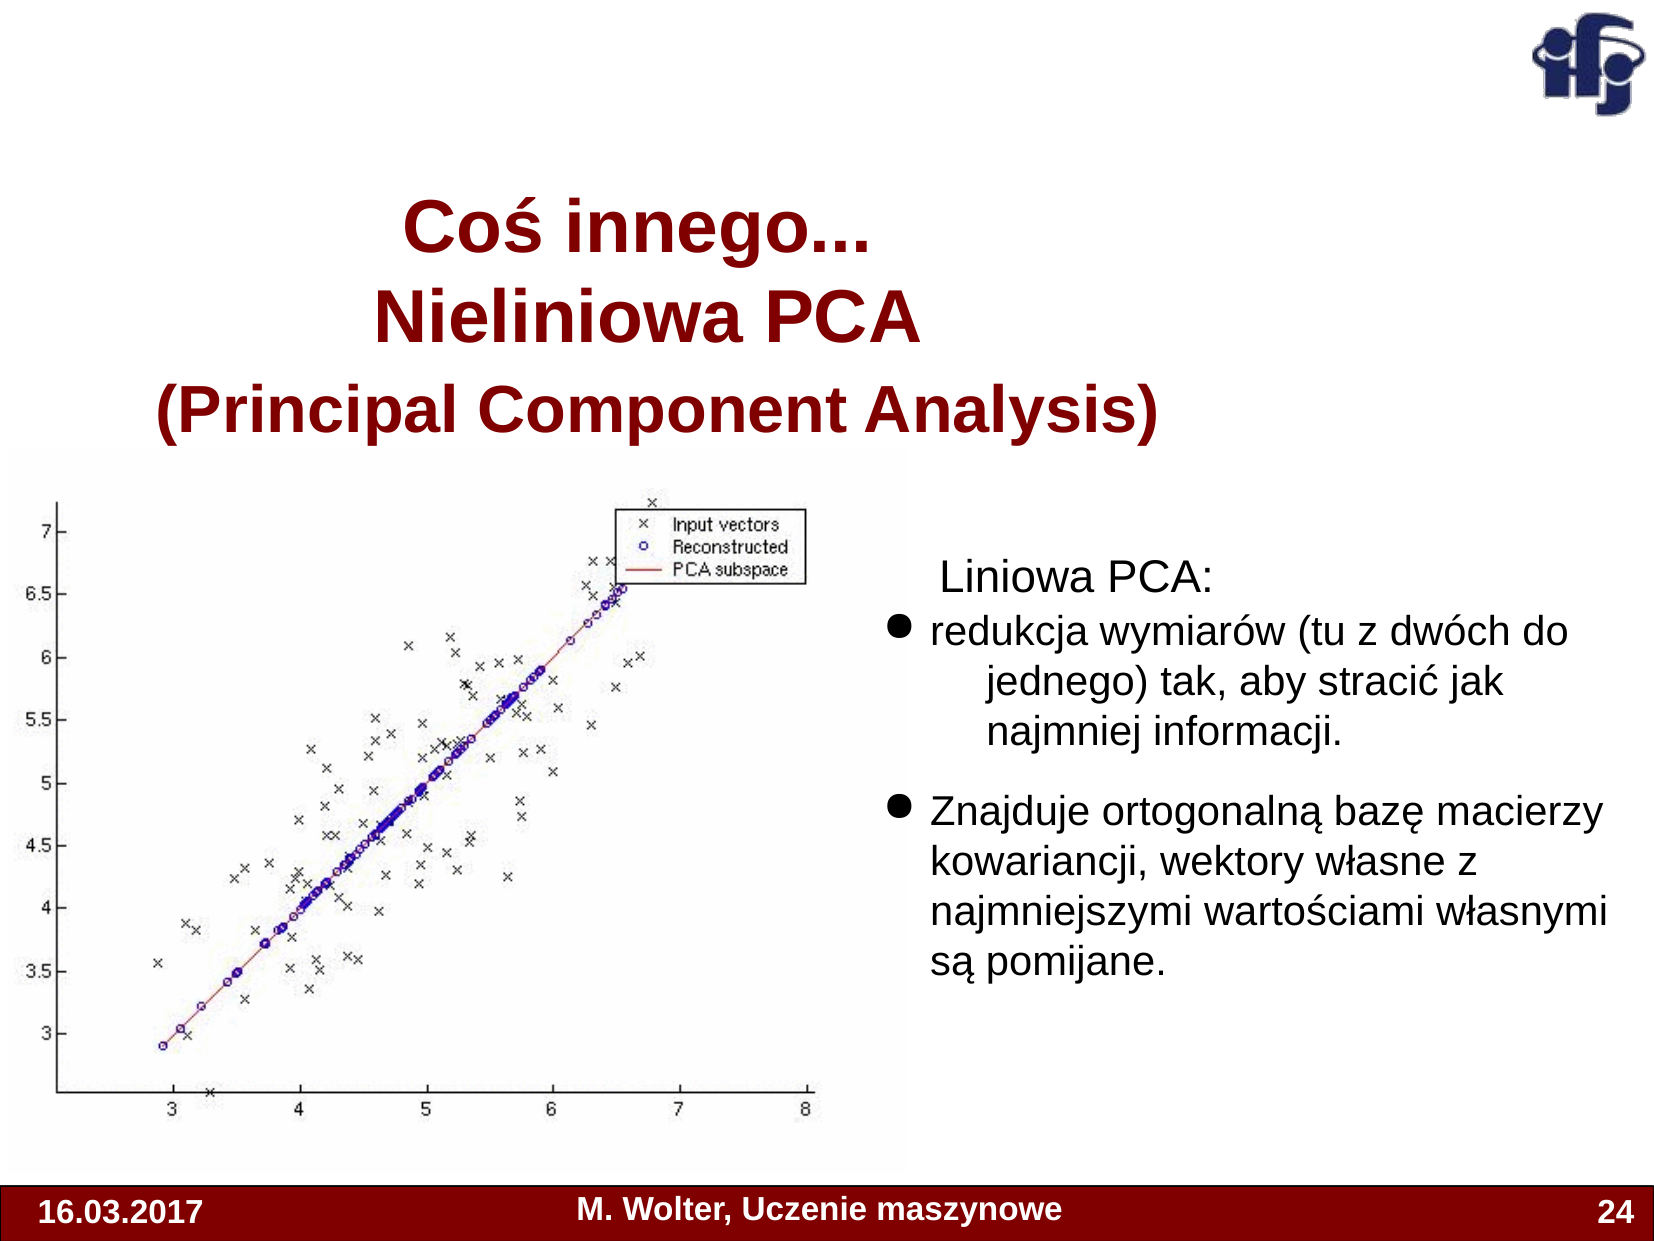

# Coś innego... Nieliniowa PCA (Principal Component Analysis)
	Liniowa PCA:
redukcja wymiarów (tu z dwóch do jednego) tak, aby stracić jak najmniej informacji.
Znajduje ortogonalną bazę macierzy kowariancji, wektory własne z najmniejszymi wartościami własnymi są pomijane.
22 kwietnia 2009
Marcin Wolter, Sieci Neuronowe